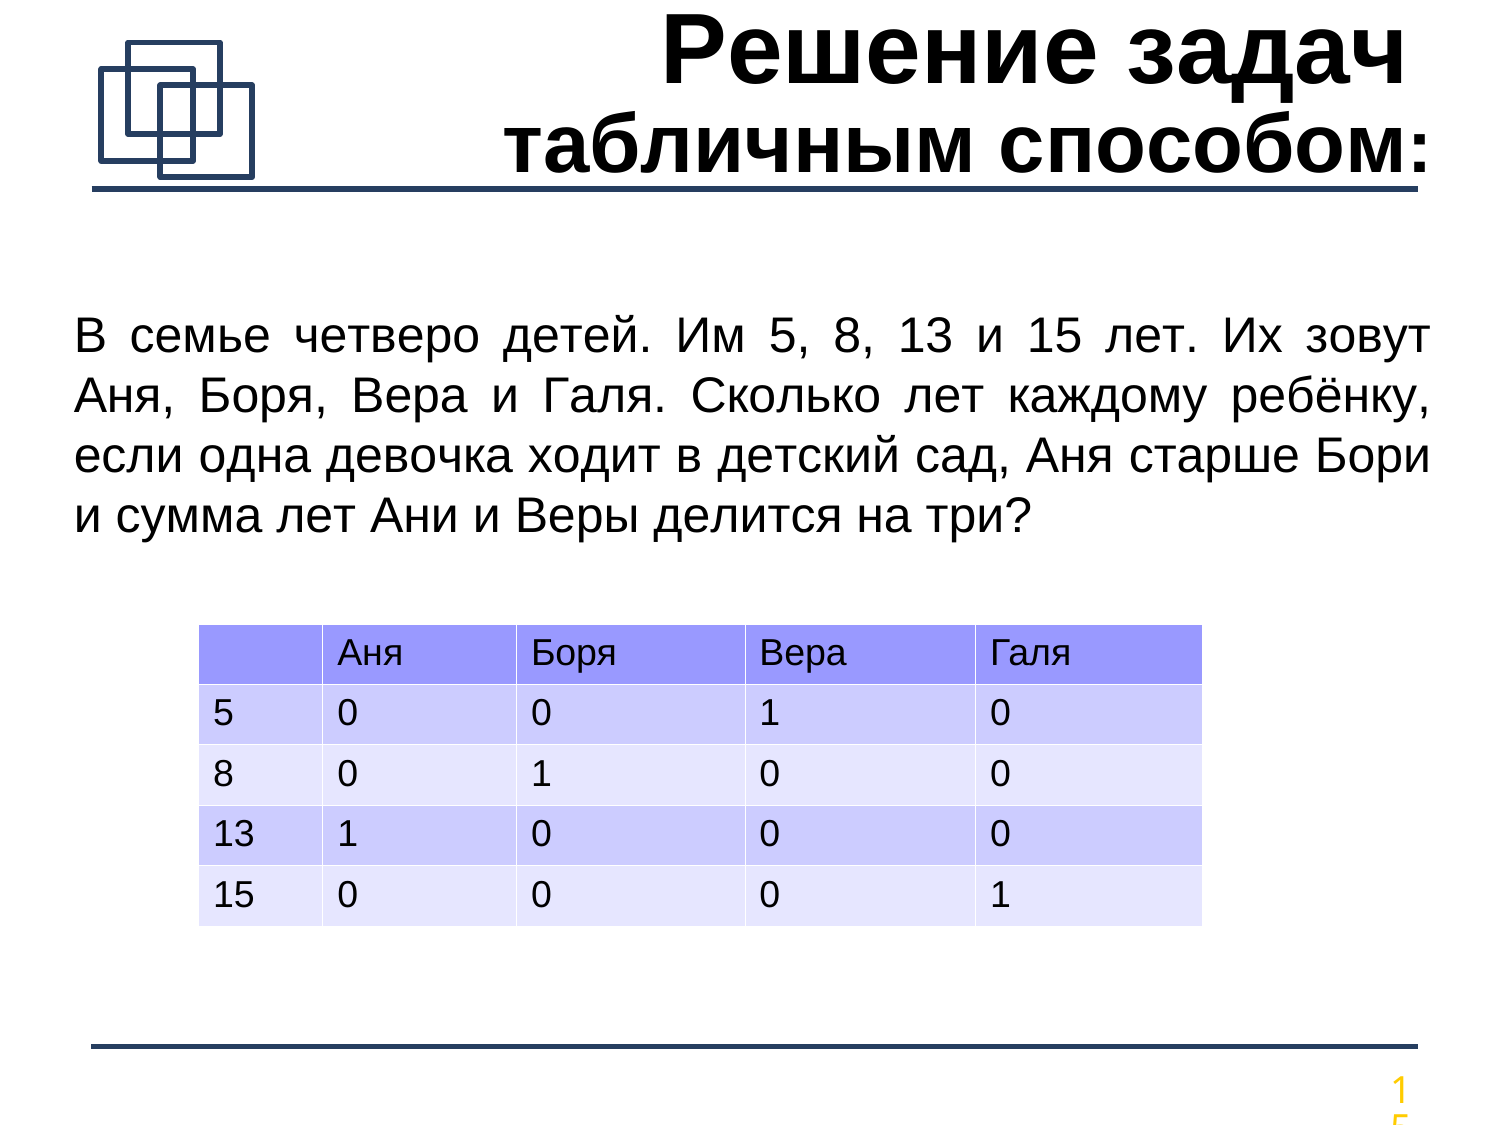

Решение задач
табличным способом:
В семье четверо детей. Им 5, 8, 13 и 15 лет. Их зовут Аня, Боря, Вера и Галя. Сколько лет каждому ребёнку, если одна девочка ходит в детский сад, Аня старше Бори и сумма лет Ани и Веры делится на три?
| | Аня | Боря | Вера | Галя |
| --- | --- | --- | --- | --- |
| 5 | 0 | 0 | 1 | 0 |
| 8 | 0 | 1 | 0 | 0 |
| 13 | 1 | 0 | 0 | 0 |
| 15 | 0 | 0 | 0 | 1 |